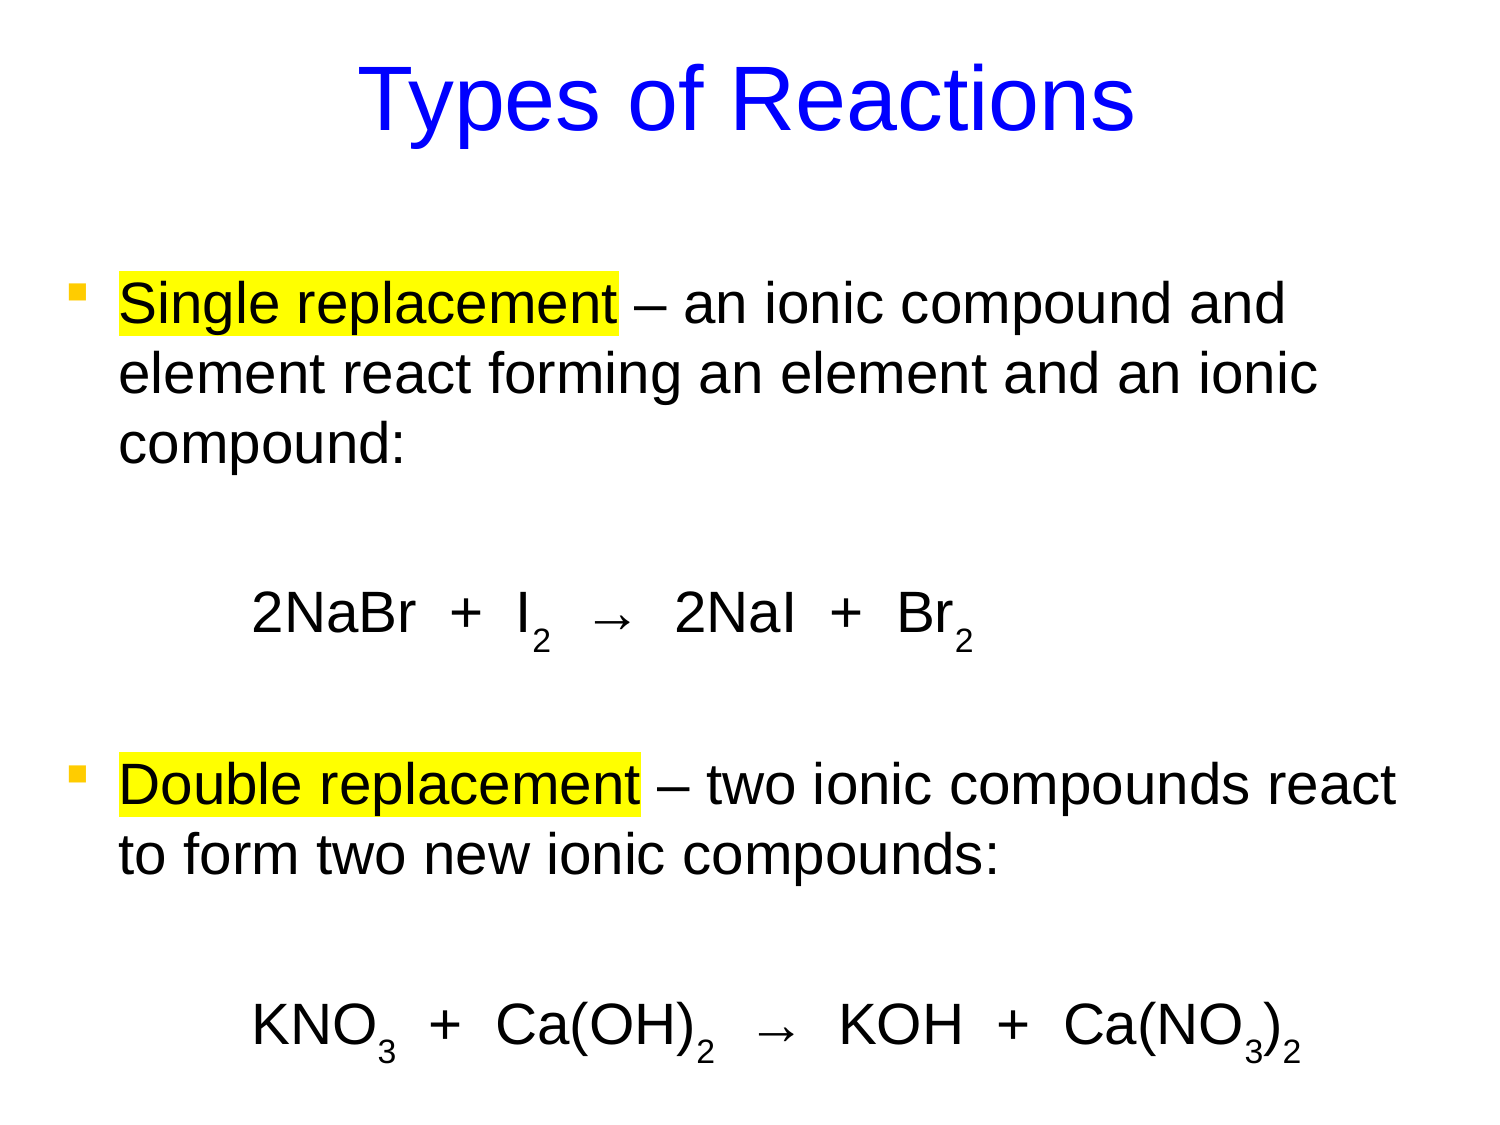

# Types of Reactions
Single replacement – an ionic compound and element react forming an element and an ionic compound:
2NaBr + I2 → 2NaI + Br2
Double replacement – two ionic compounds react to form two new ionic compounds:
KNO3 + Ca(OH)2 → KOH + Ca(NO3)2